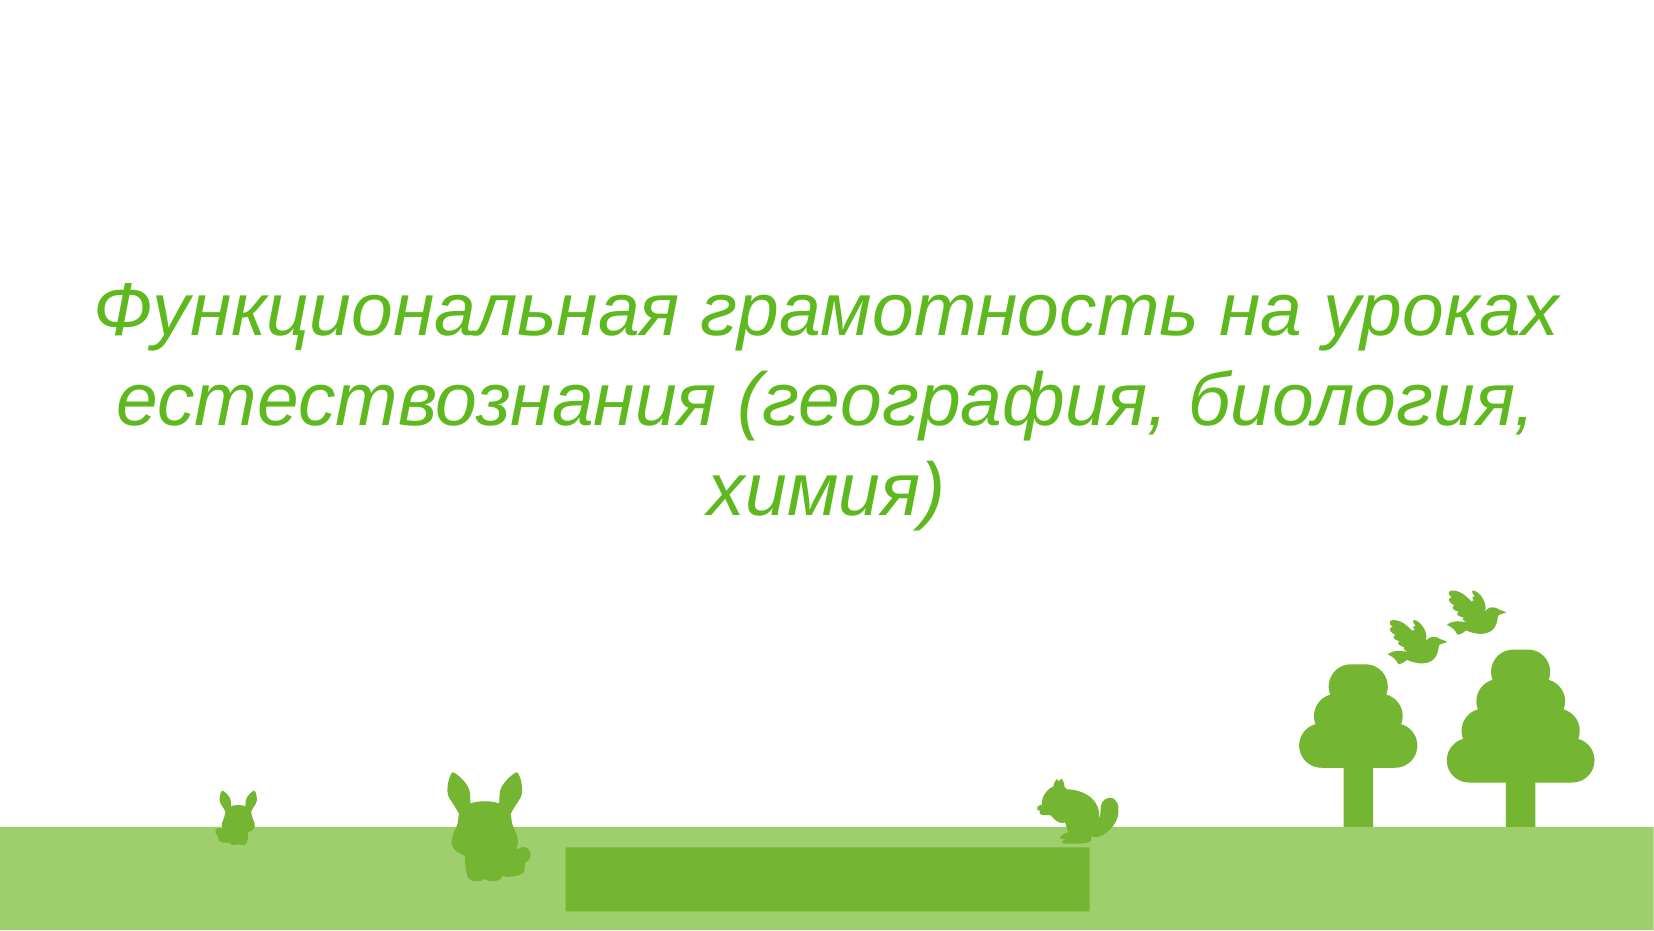

# Функциональная грамотность на уроках естествознания (география, биология, химия)